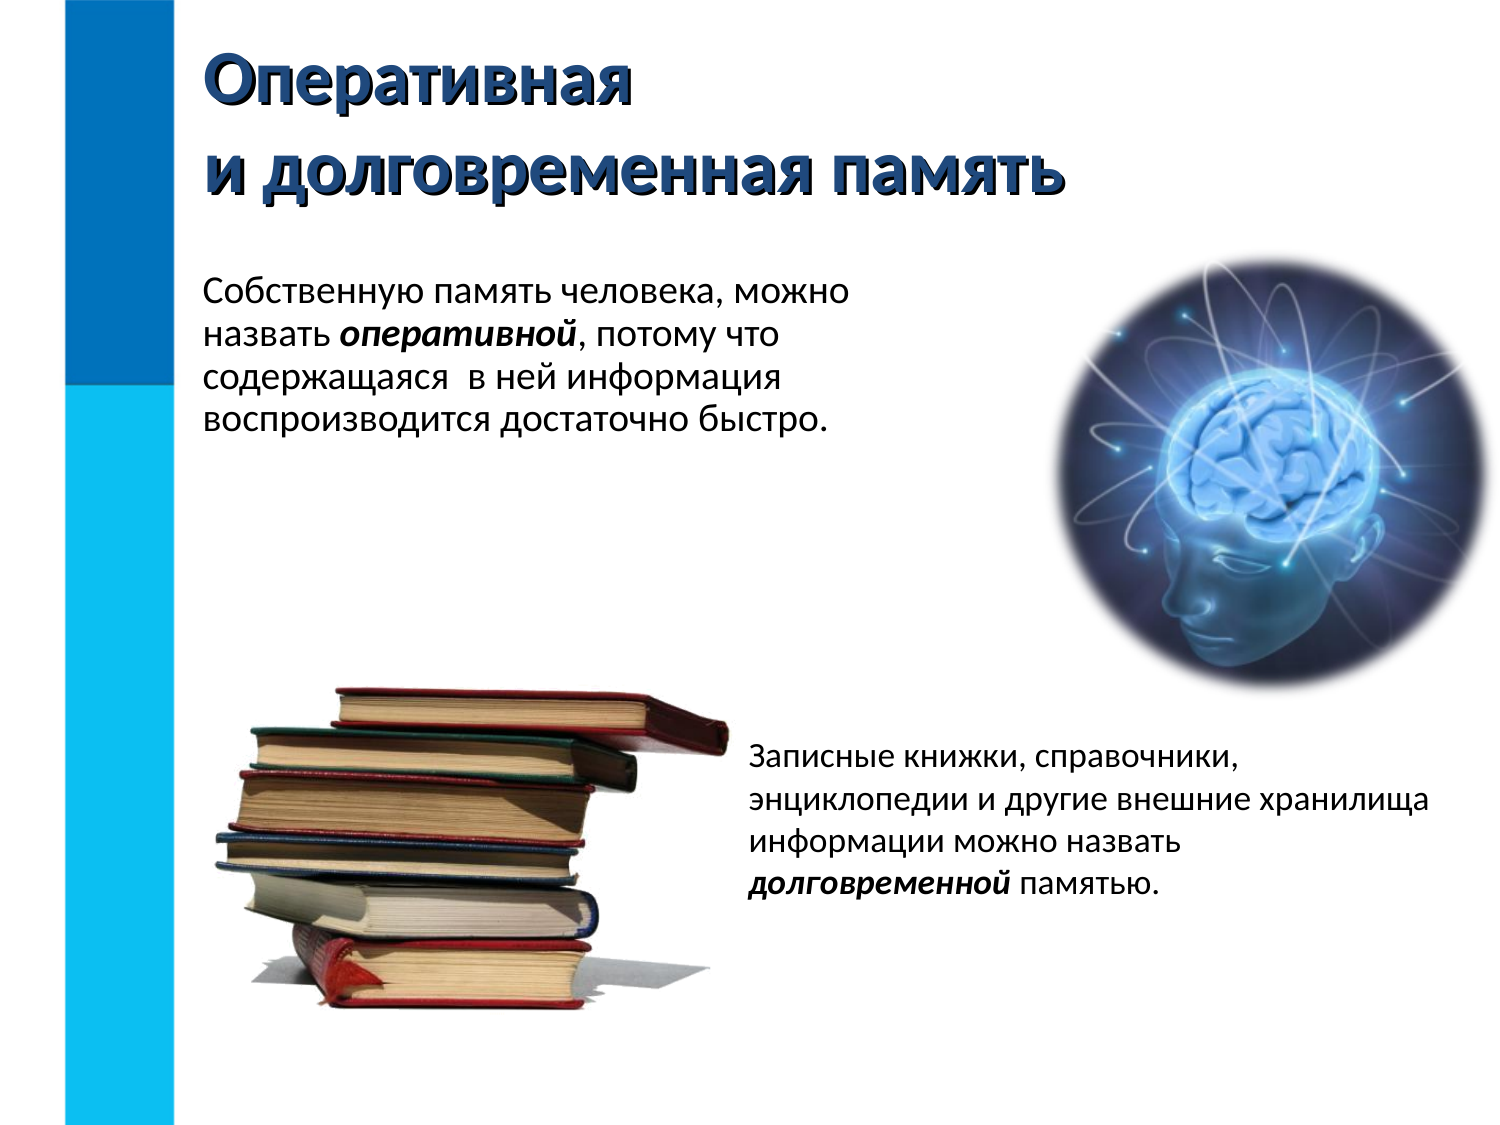

# Оперативная и долговременная память
Собственную память человека, можно назвать оперативной, потому что содержащаяся в ней информация воспроизводится достаточно быстро.
Записные книжки, справочники, энциклопедии и другие внешние хранилища информации можно назвать долговременной памятью.